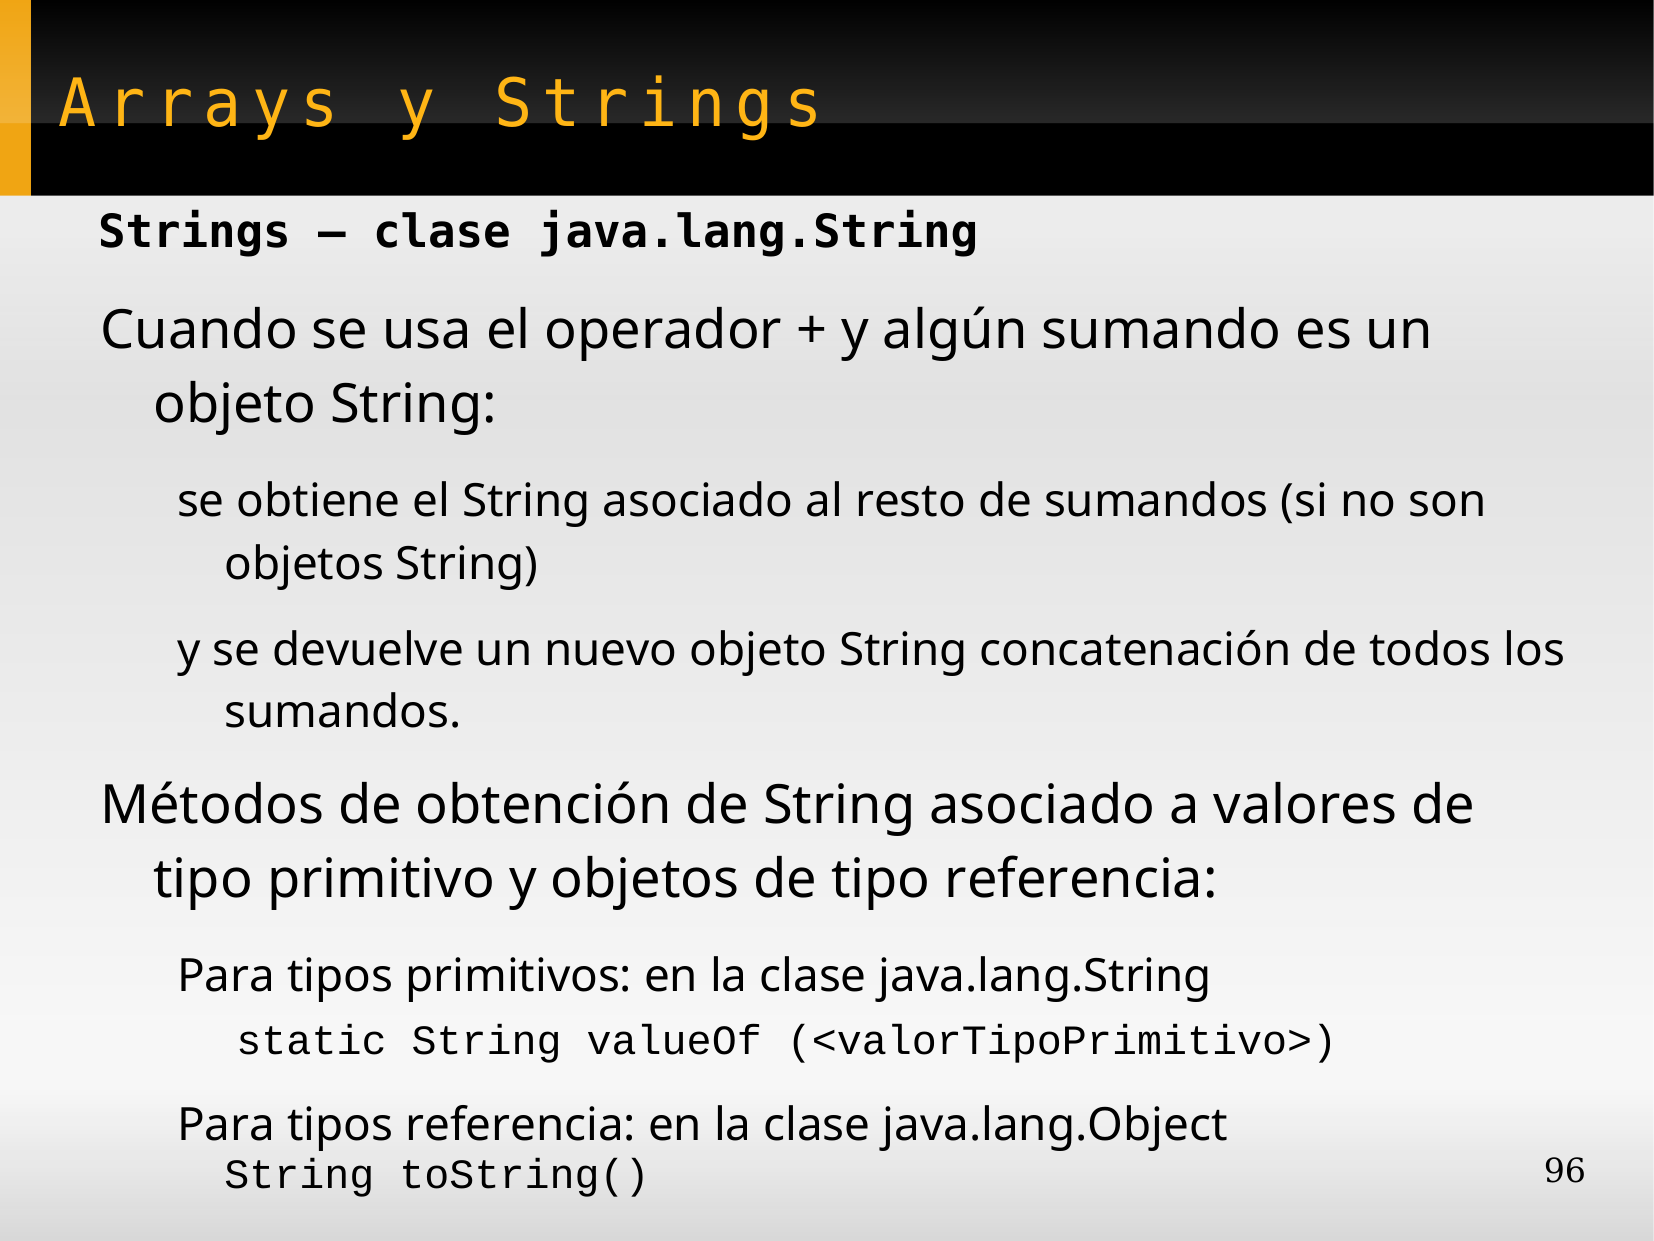

# Arrays y Strings
Strings – clase java.lang.String
Cuando se usa el operador + y algún sumando es un objeto String:
se obtiene el String asociado al resto de sumandos (si no son objetos String)
y se devuelve un nuevo objeto String concatenación de todos los sumandos.
Métodos de obtención de String asociado a valores de tipo primitivo y objetos de tipo referencia:
Para tipos primitivos: en la clase java.lang.String
 static String valueOf (<valorTipoPrimitivo>)
Para tipos referencia: en la clase java.lang.Object
String toString()
96